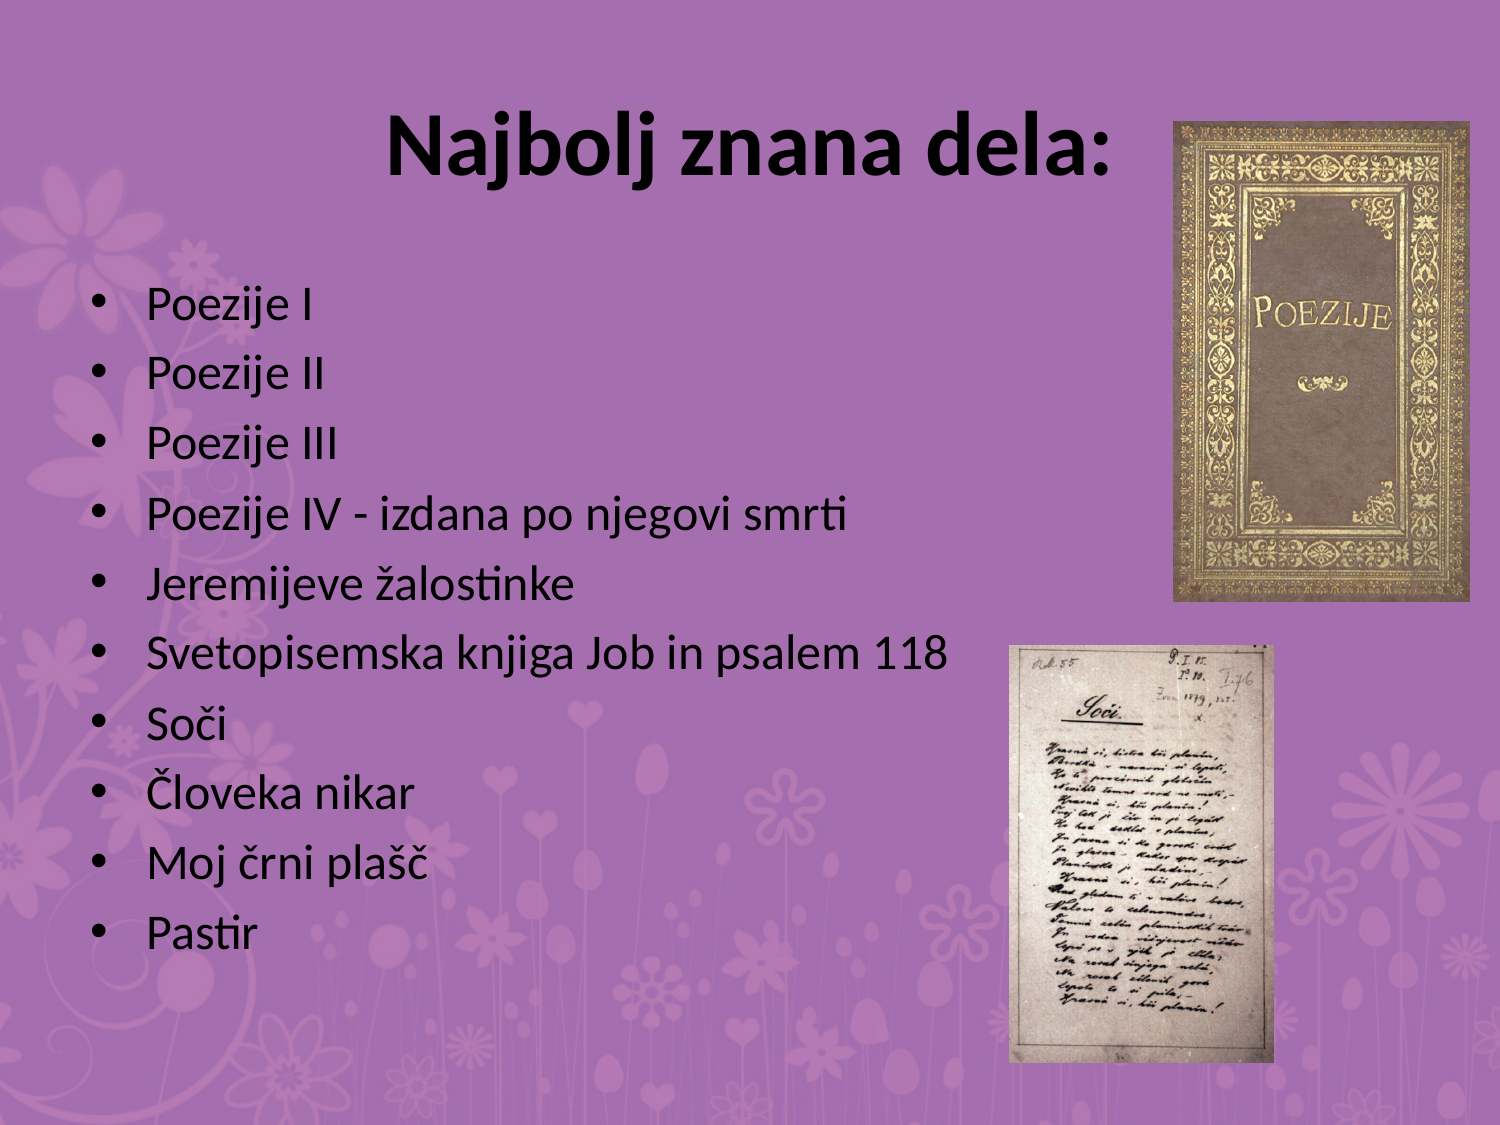

# Najbolj znana dela:
Poezije I
Poezije II
Poezije III
Poezije IV - izdana po njegovi smrti
Jeremijeve žalostinke
Svetopisemska knjiga Job in psalem 118
Soči
Človeka nikar
Moj črni plašč
Pastir